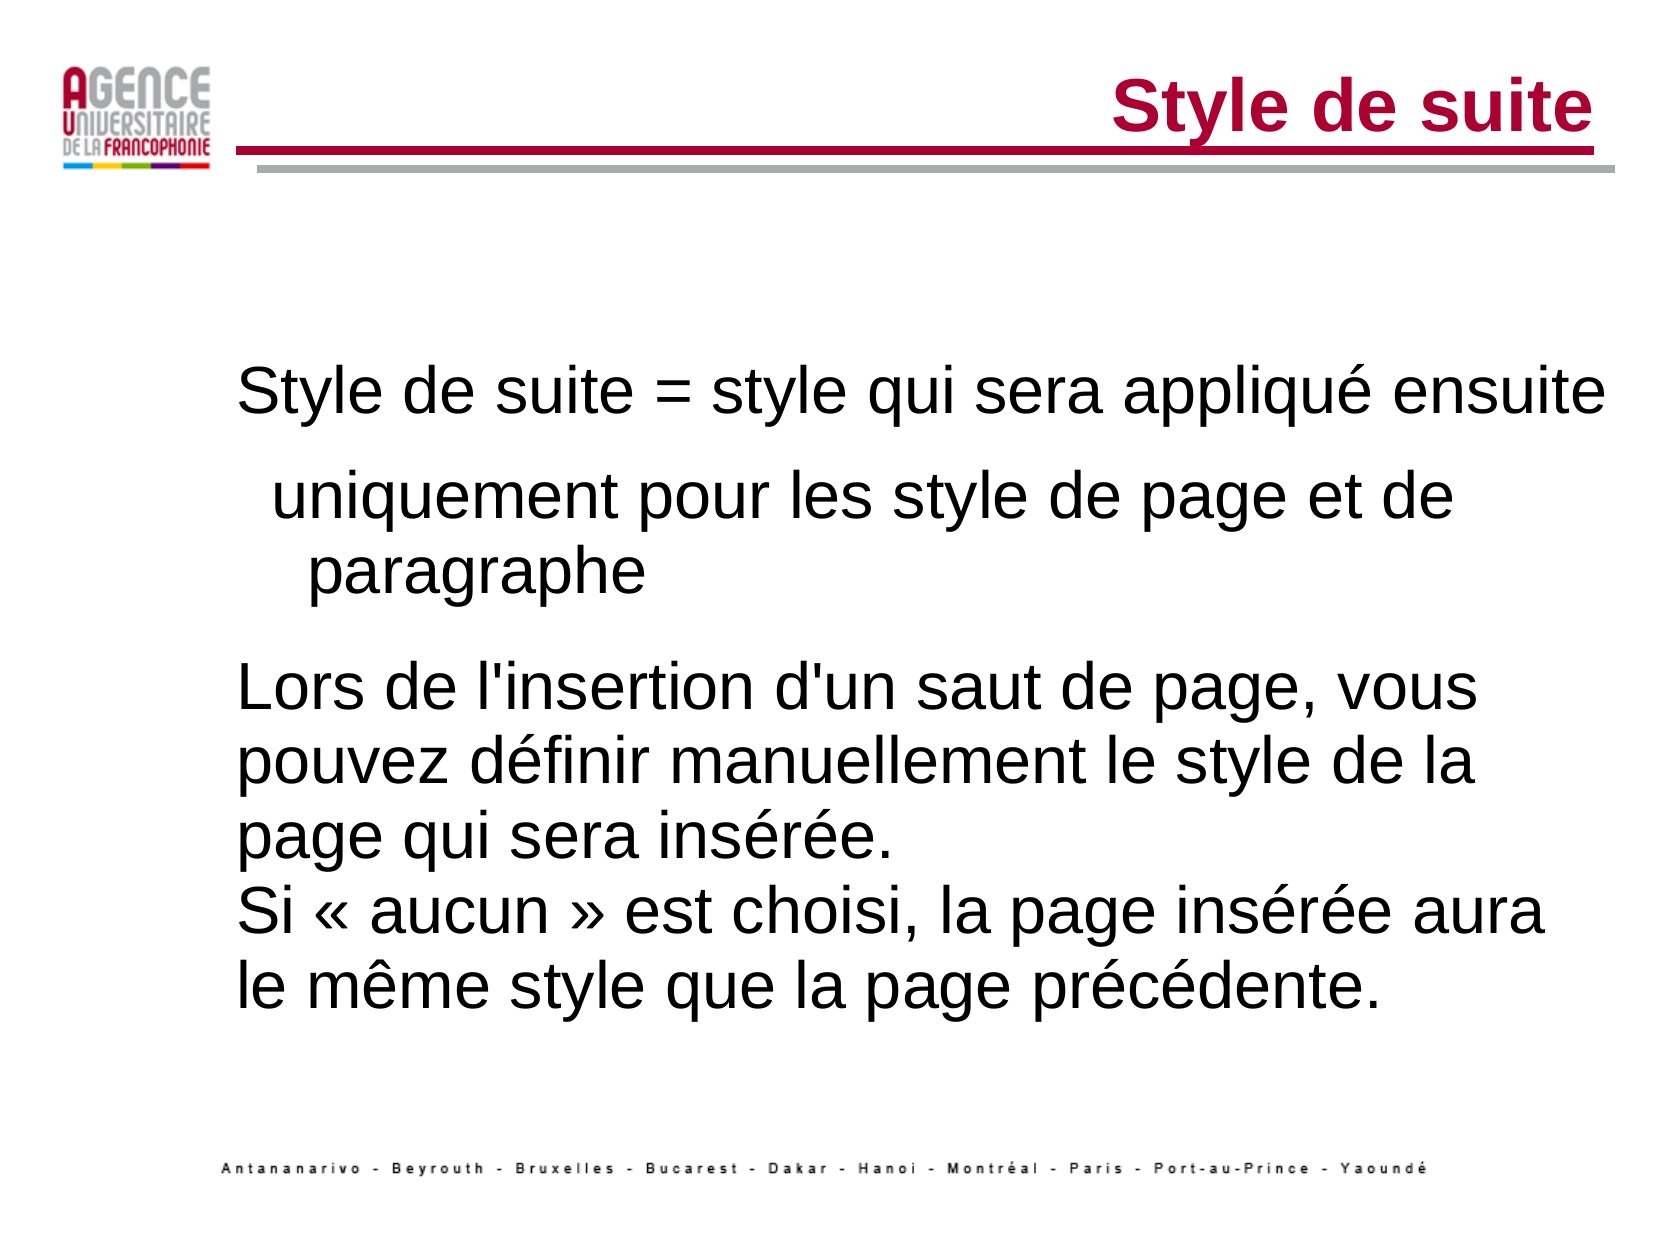

# Style de suite
Style de suite = style qui sera appliqué ensuite
uniquement pour les style de page et de paragraphe
Lors de l'insertion d'un saut de page, vous pouvez définir manuellement le style de la page qui sera insérée.
Si « aucun » est choisi, la page insérée aura le même style que la page précédente.